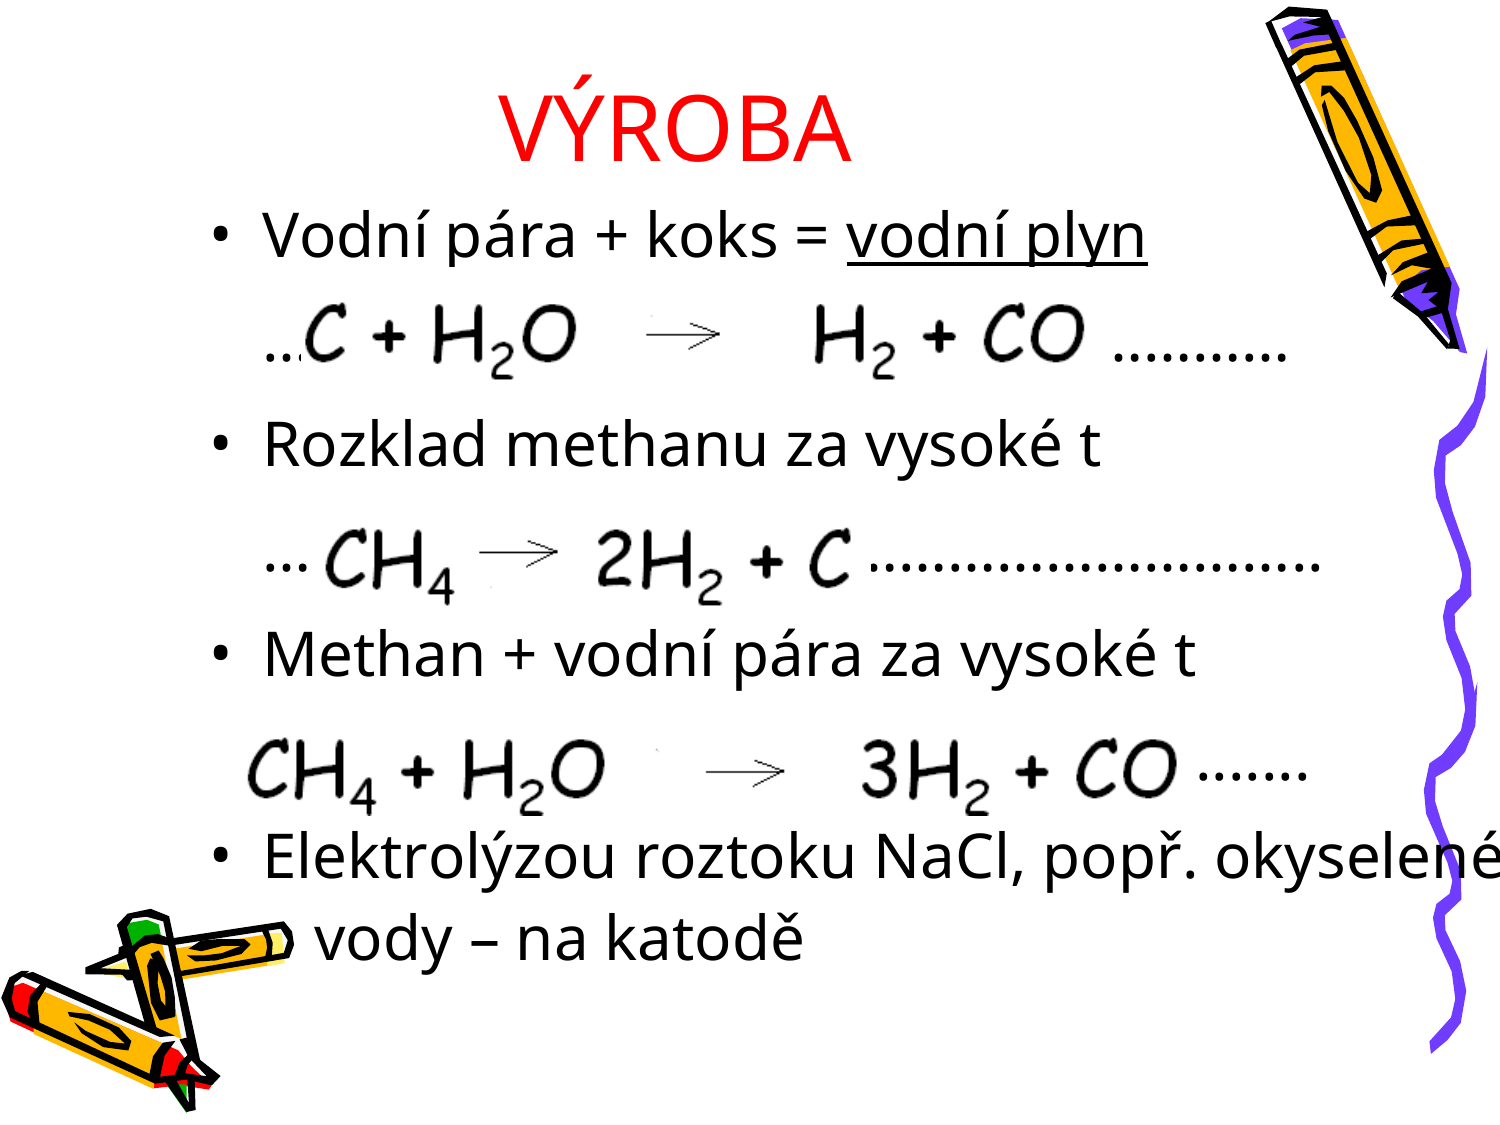

# VÝROBA
Vodní pára + koks = vodní plyn
………………………………………………………
Rozklad methanu za vysoké t
………………………………………………………..
Methan + vodní pára za vysoké t
……………………………………......................
Elektrolýzou roztoku NaCl, popř. okyselené vody – na katodě